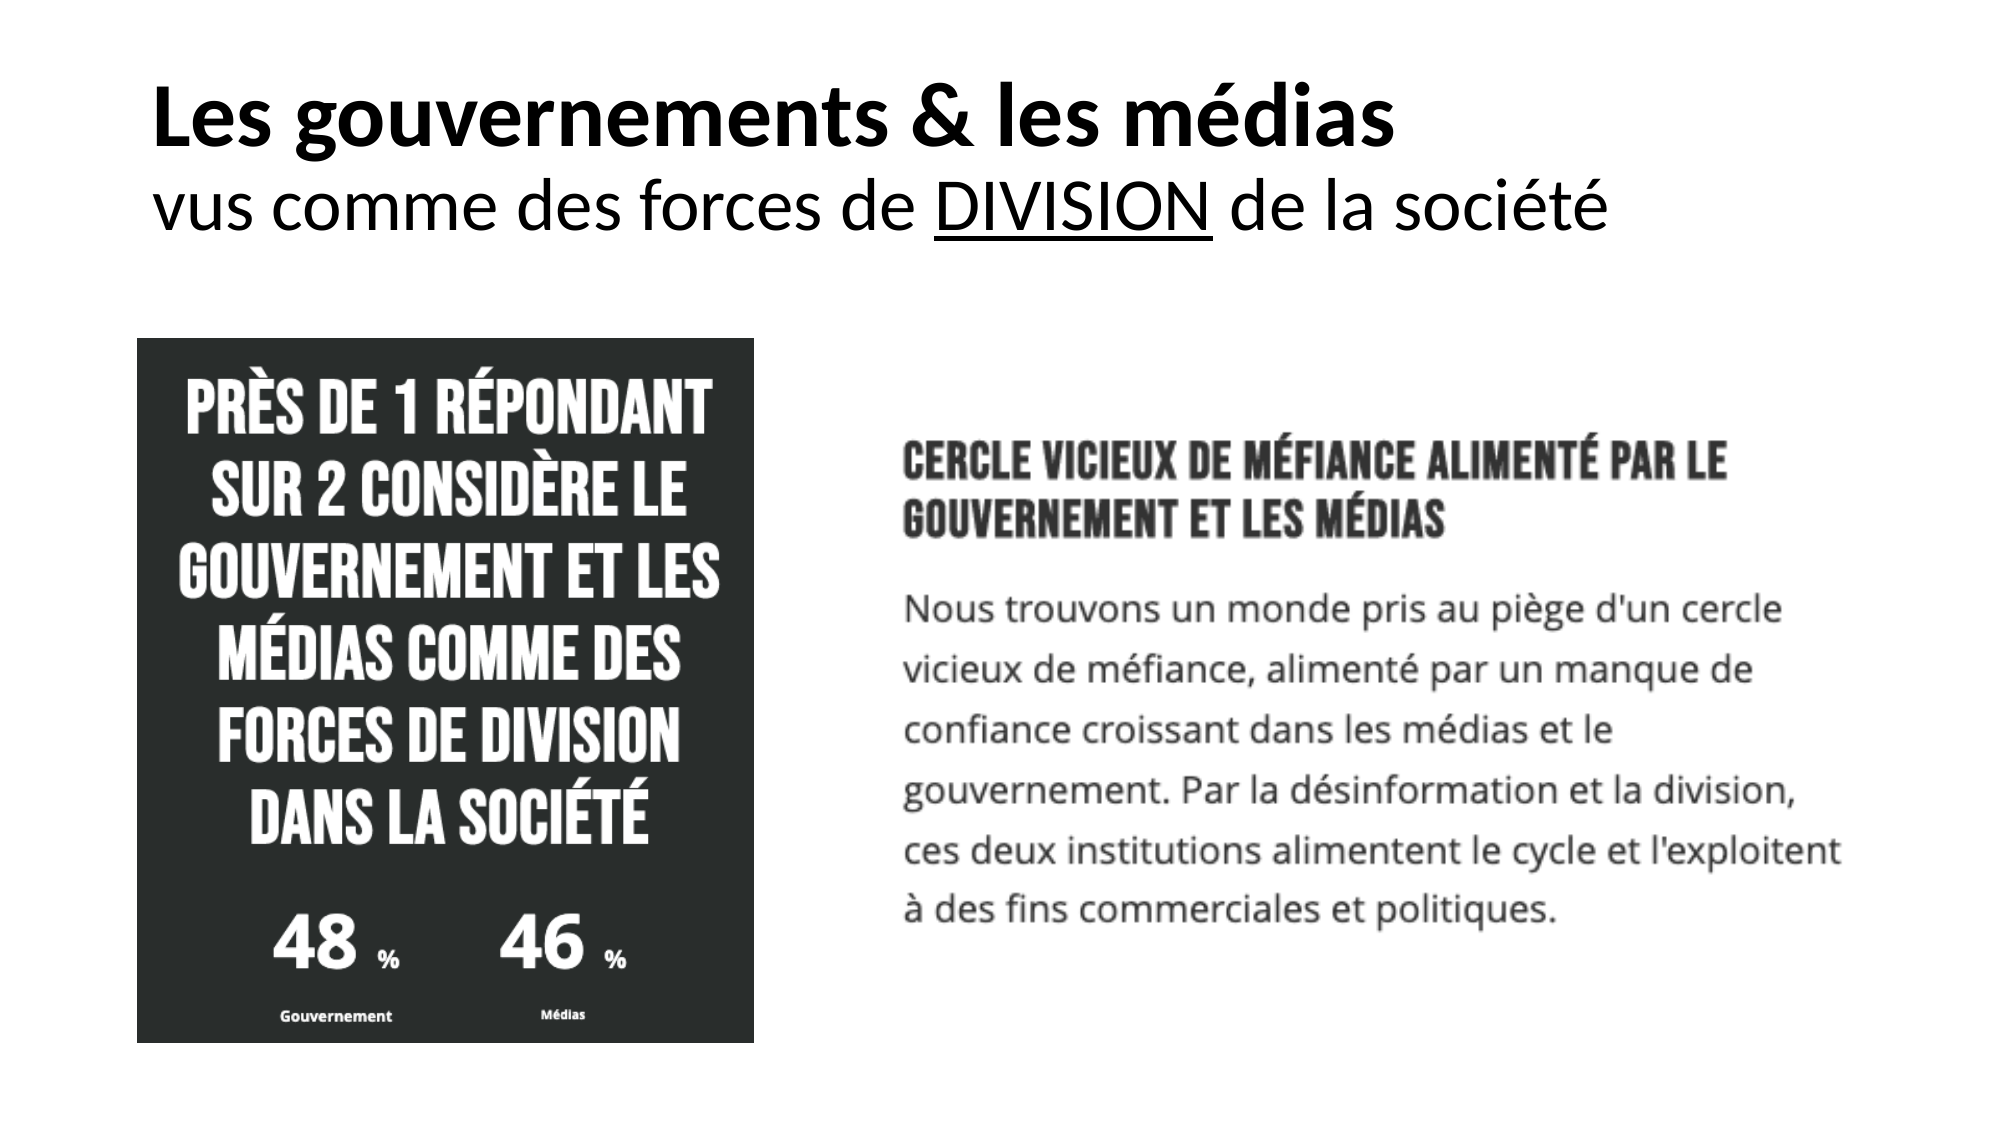

# Les gouvernements & les médias vus comme des forces de DIVISION de la société